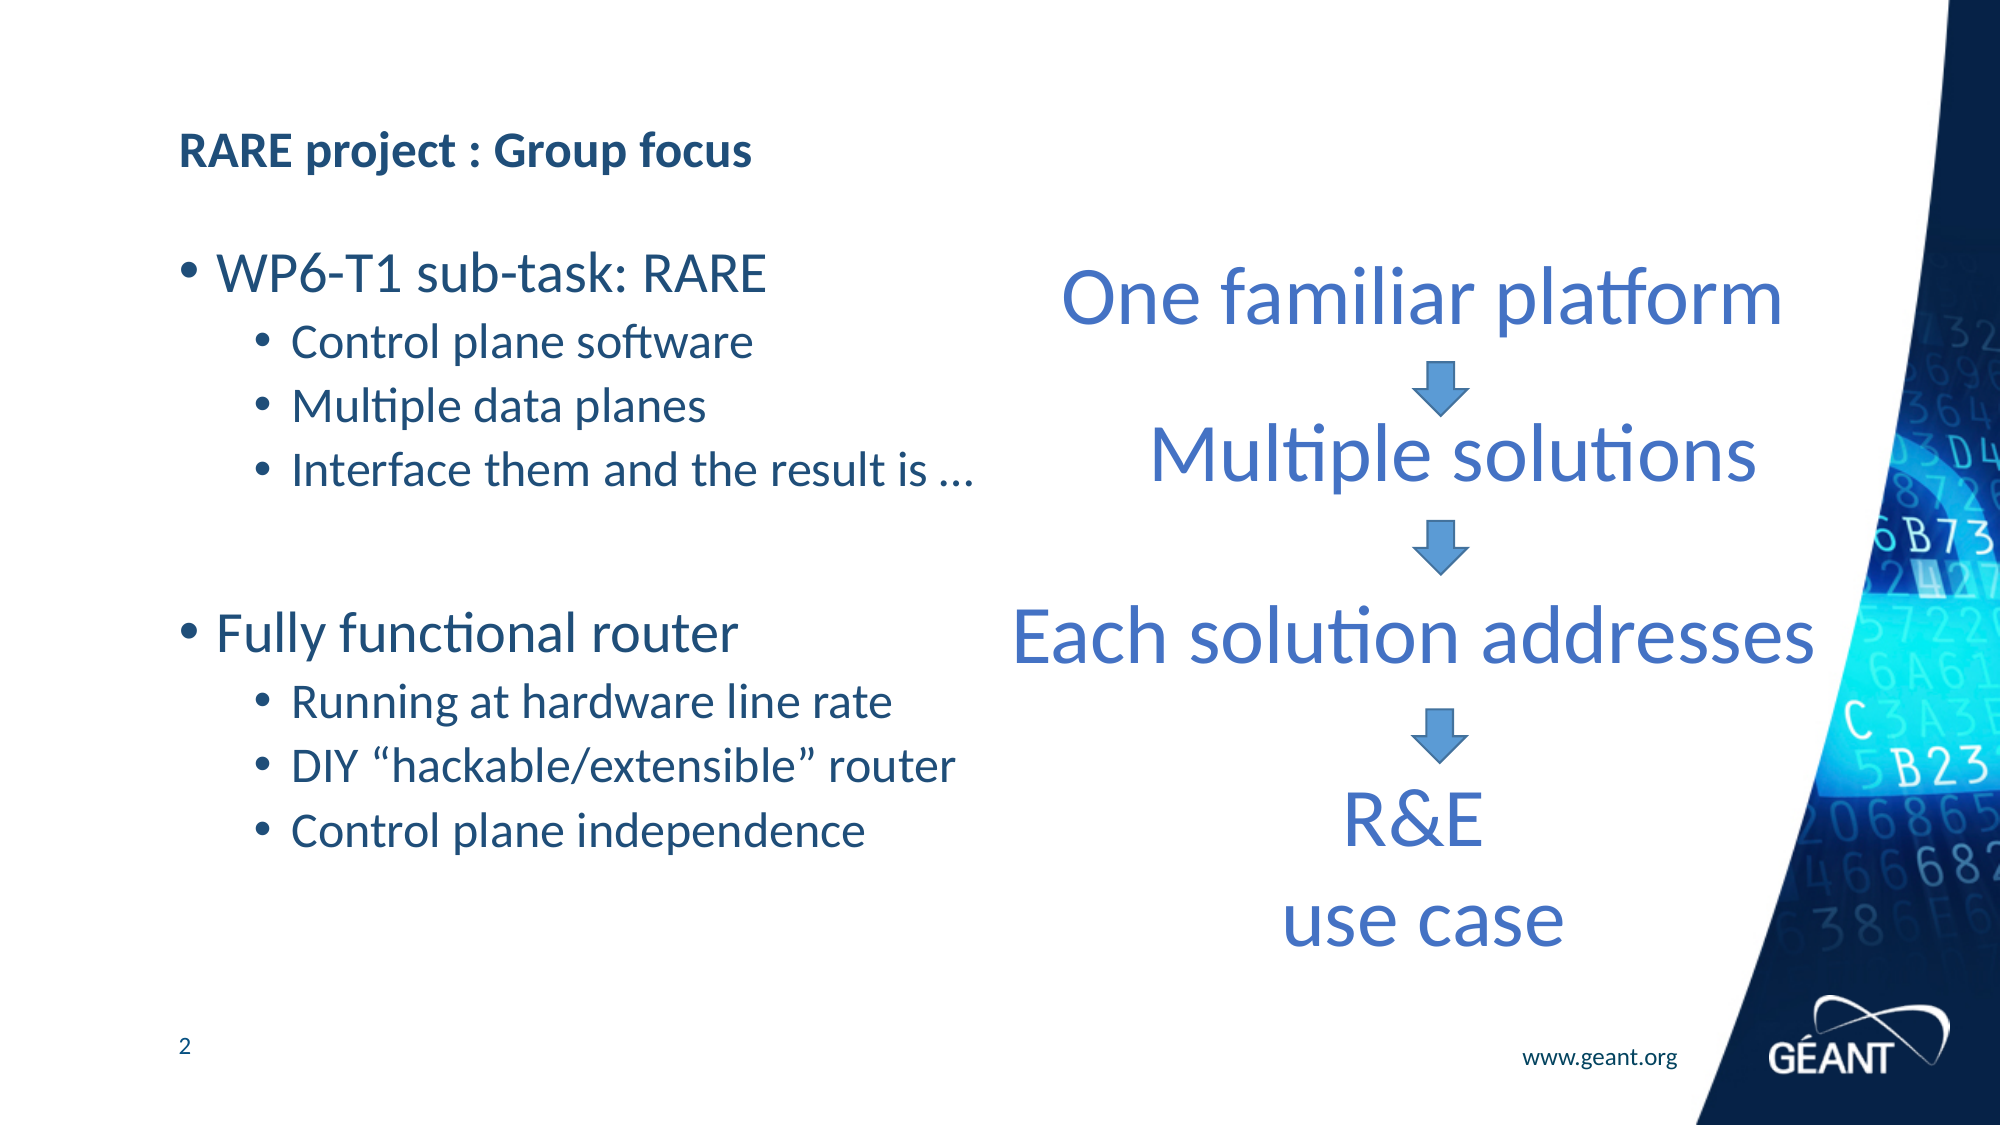

RARE project : Group focus
# WP6-T1 sub-task: RARE
Control plane software
Multiple data planes
Interface them and the result is …
Fully functional router
Running at hardware line rate
DIY “hackable/extensible” router
Control plane independence
One familiar platform
Multiple solutions
Each solution addresses
R&E
use case